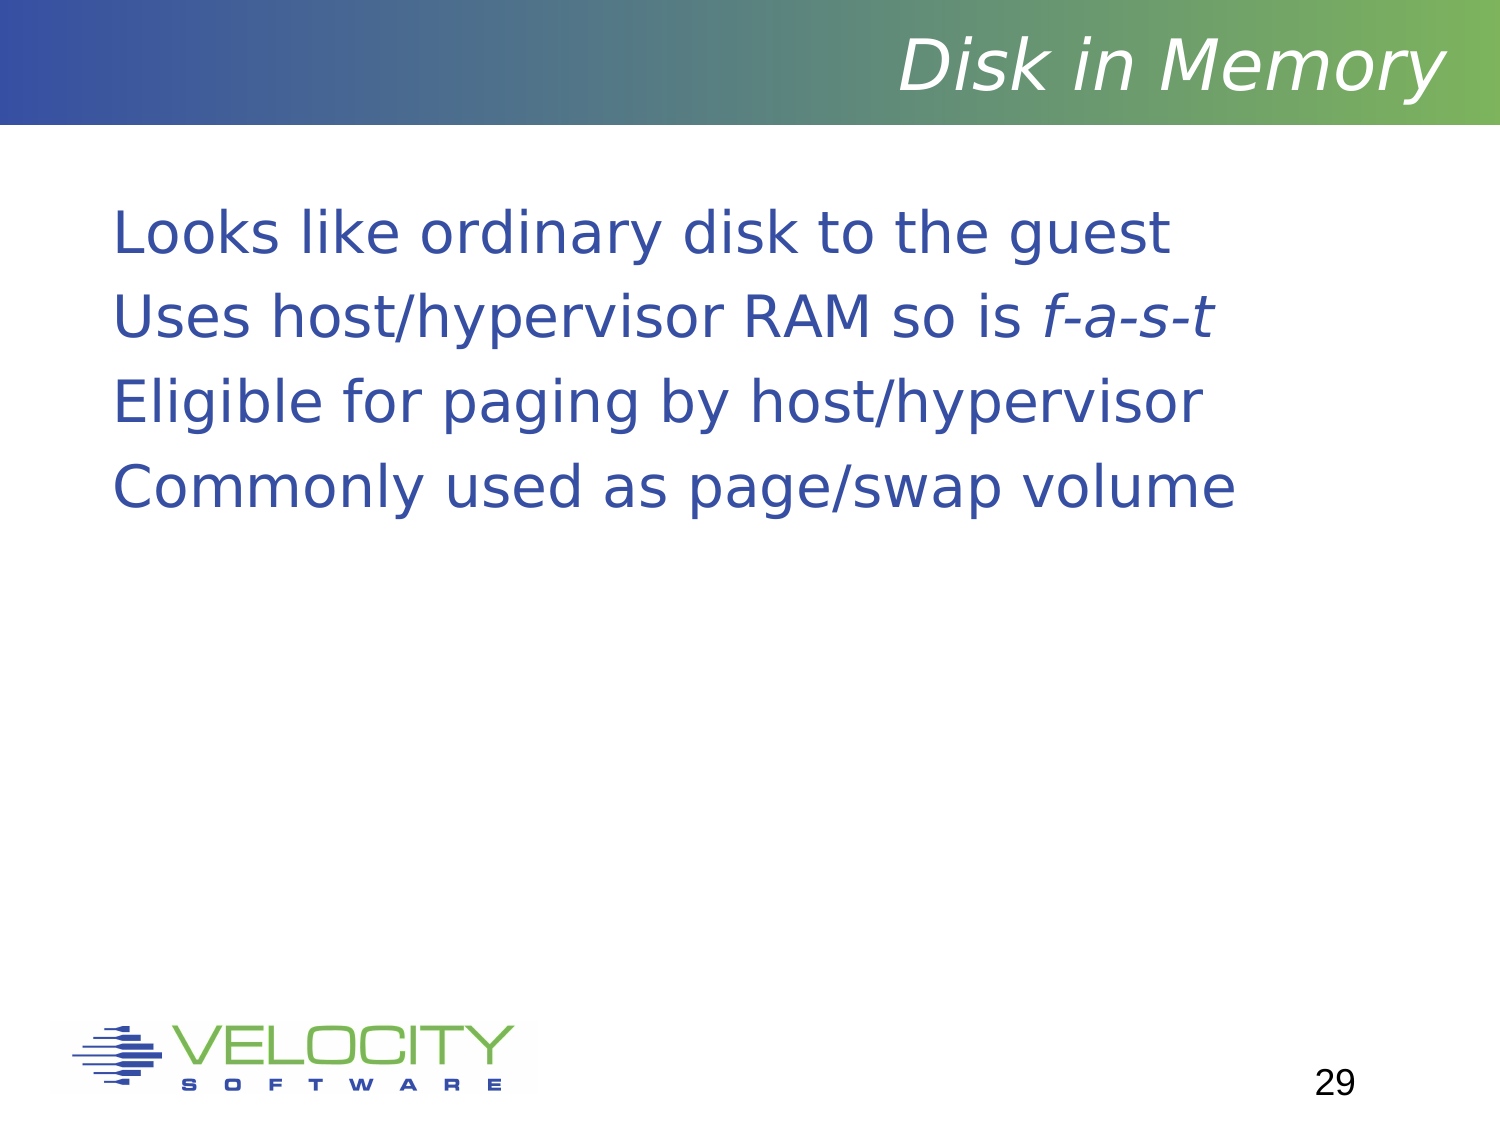

# Disk in Memory
Looks like ordinary disk to the guest
Uses host/hypervisor RAM so is f-a-s-t
Eligible for paging by host/hypervisor
Commonly used as page/swap volume
29